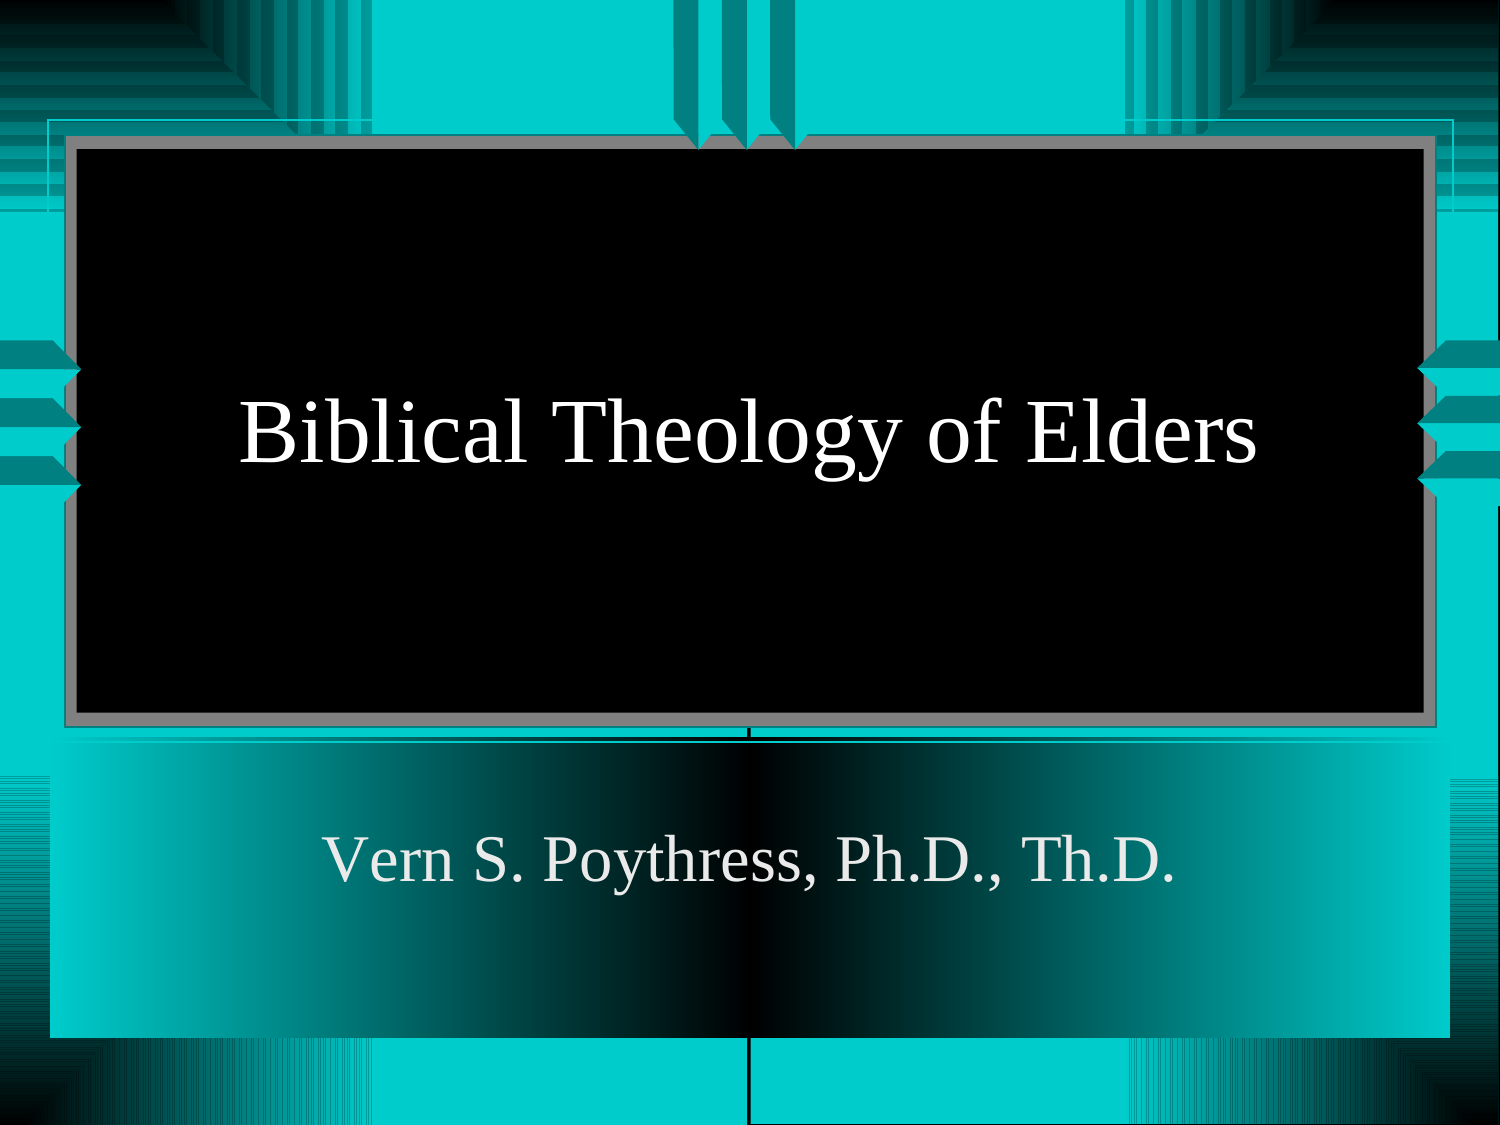

# Biblical Theology of Elders
Vern S. Poythress, Ph.D., Th.D.